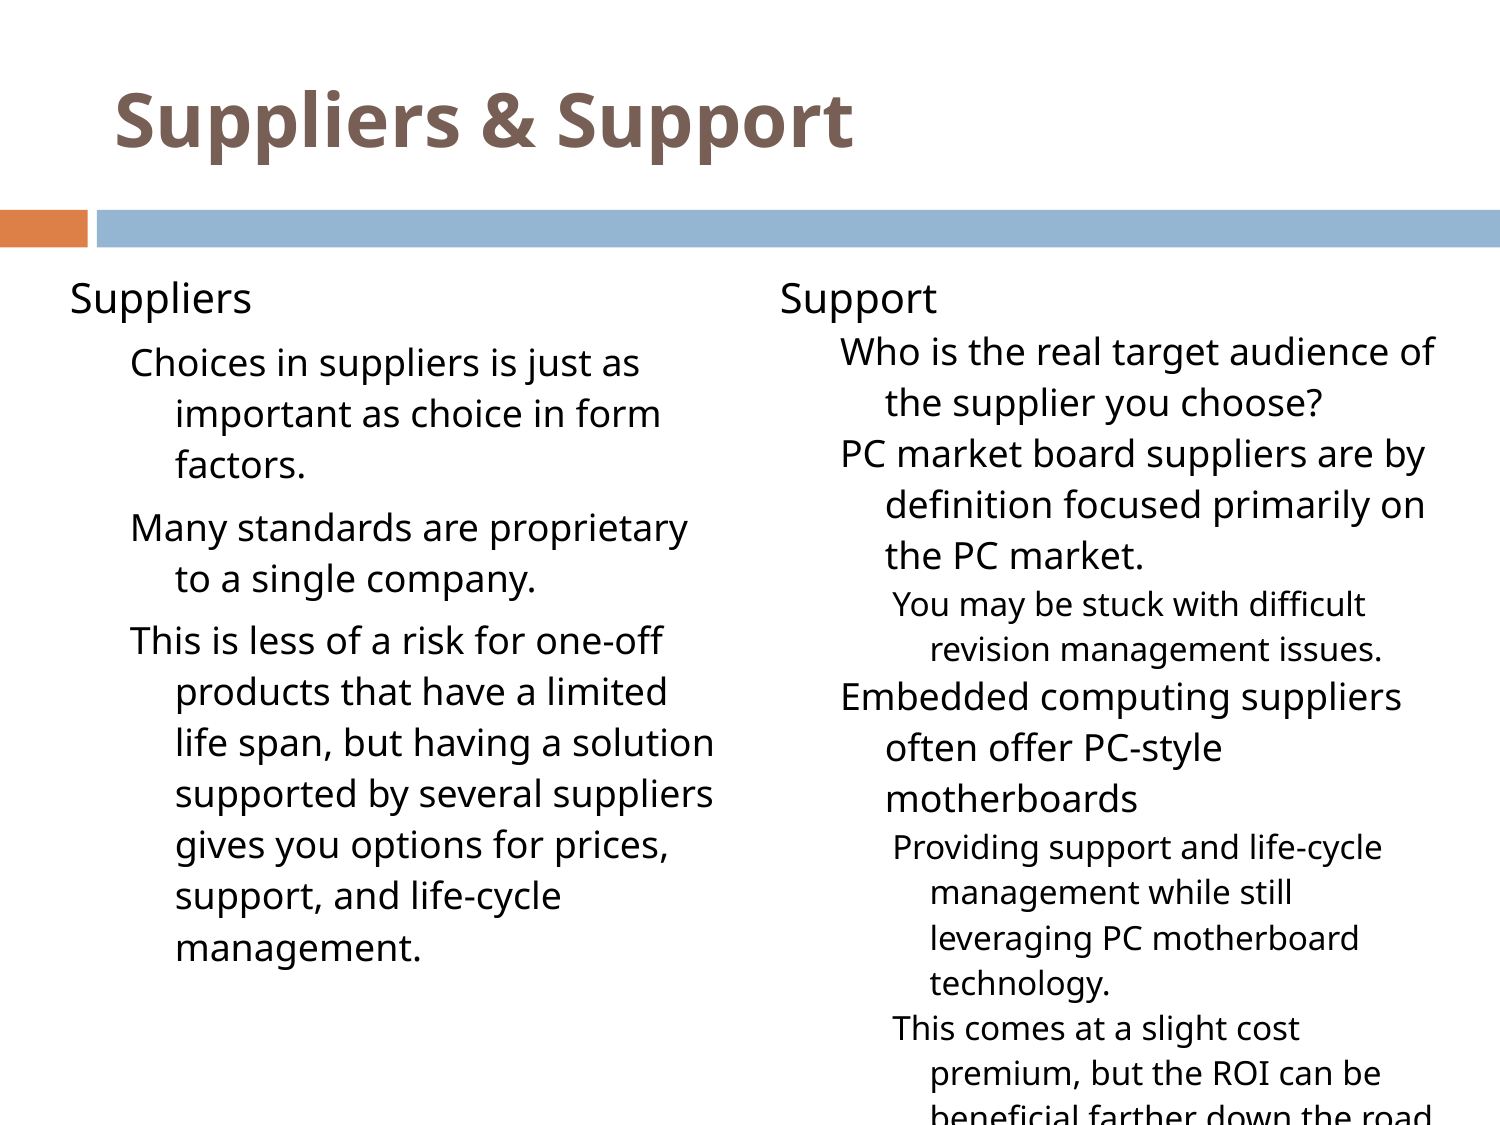

# Suppliers & Support
Suppliers
Choices in suppliers is just as important as choice in form factors.
Many standards are proprietary to a single company.
This is less of a risk for one-off products that have a limited life span, but having a solution supported by several suppliers gives you options for prices, support, and life-cycle management.
Support
Who is the real target audience of the supplier you choose?
PC market board suppliers are by definition focused primarily on the PC market.
You may be stuck with difficult revision management issues.
Embedded computing suppliers often offer PC-style motherboards
Providing support and life-cycle management while still leveraging PC motherboard technology.
This comes at a slight cost premium, but the ROI can be beneficial farther down the road.